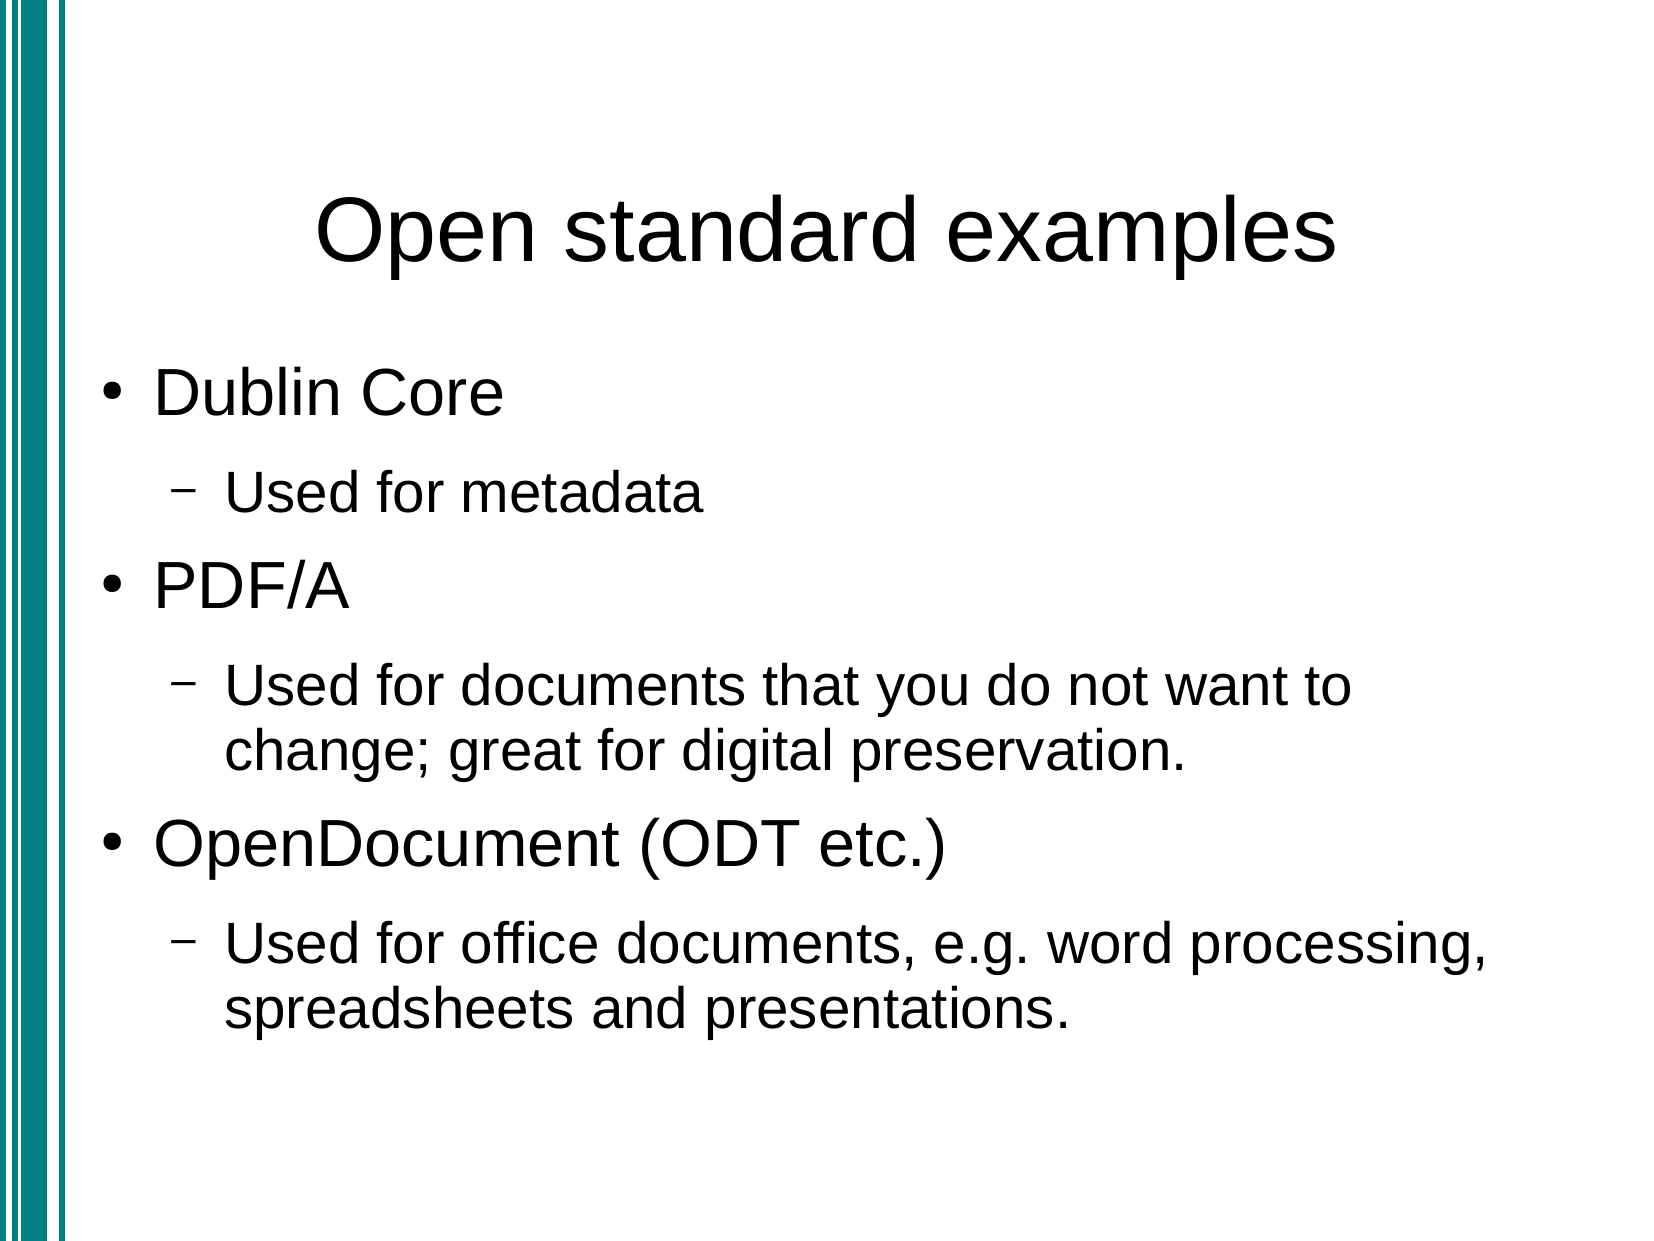

# Open standard examples
Dublin Core
Used for metadata
PDF/A
Used for documents that you do not want to change; great for digital preservation.
OpenDocument (ODT etc.)
Used for office documents, e.g. word processing, spreadsheets and presentations.